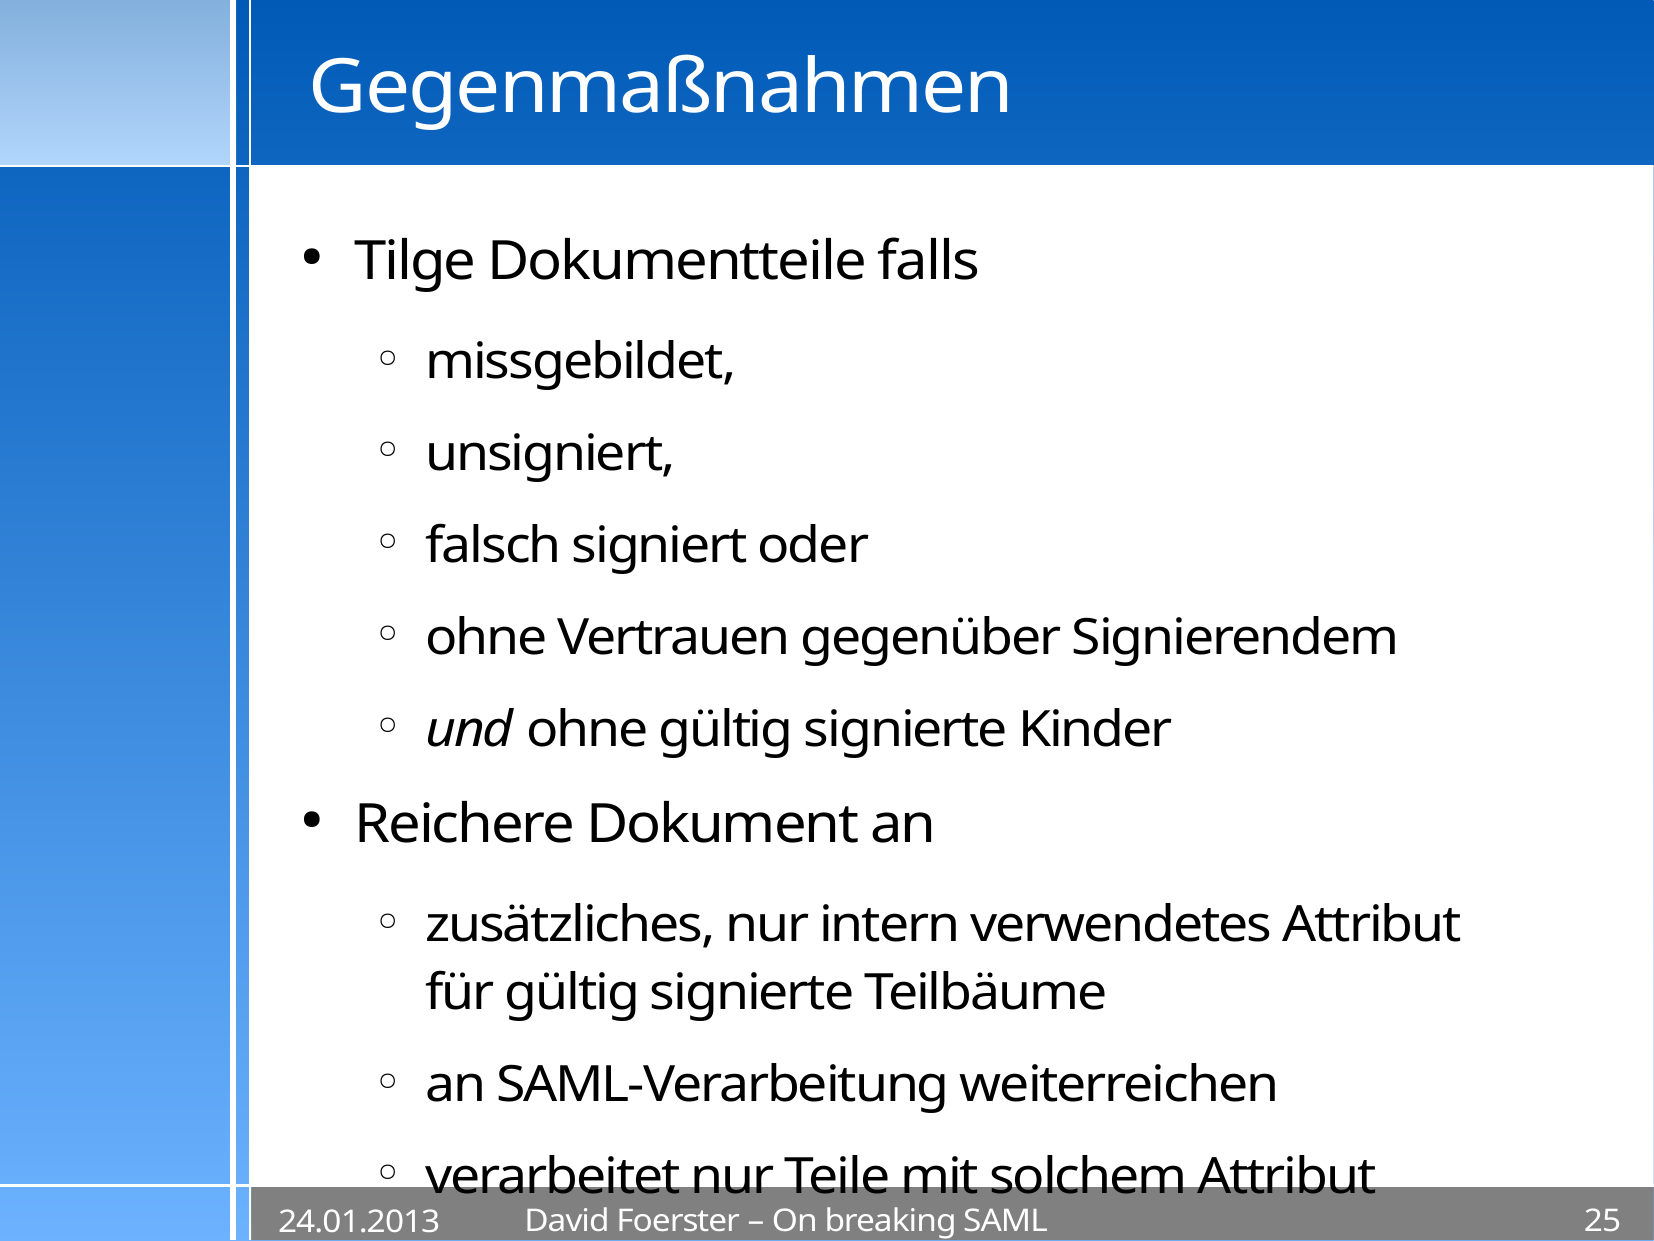

# Gegenmaßnahmen
Tilge Dokumentteile falls
missgebildet,
unsigniert,
falsch signiert oder
ohne Vertrauen gegenüber Signierendem
und ohne gültig signierte Kinder
Reichere Dokument an
zusätzliches, nur intern verwendetes Attribut für gültig signierte Teilbäume
an SAML-Verarbeitung weiterreichen
verarbeitet nur Teile mit solchem Attribut